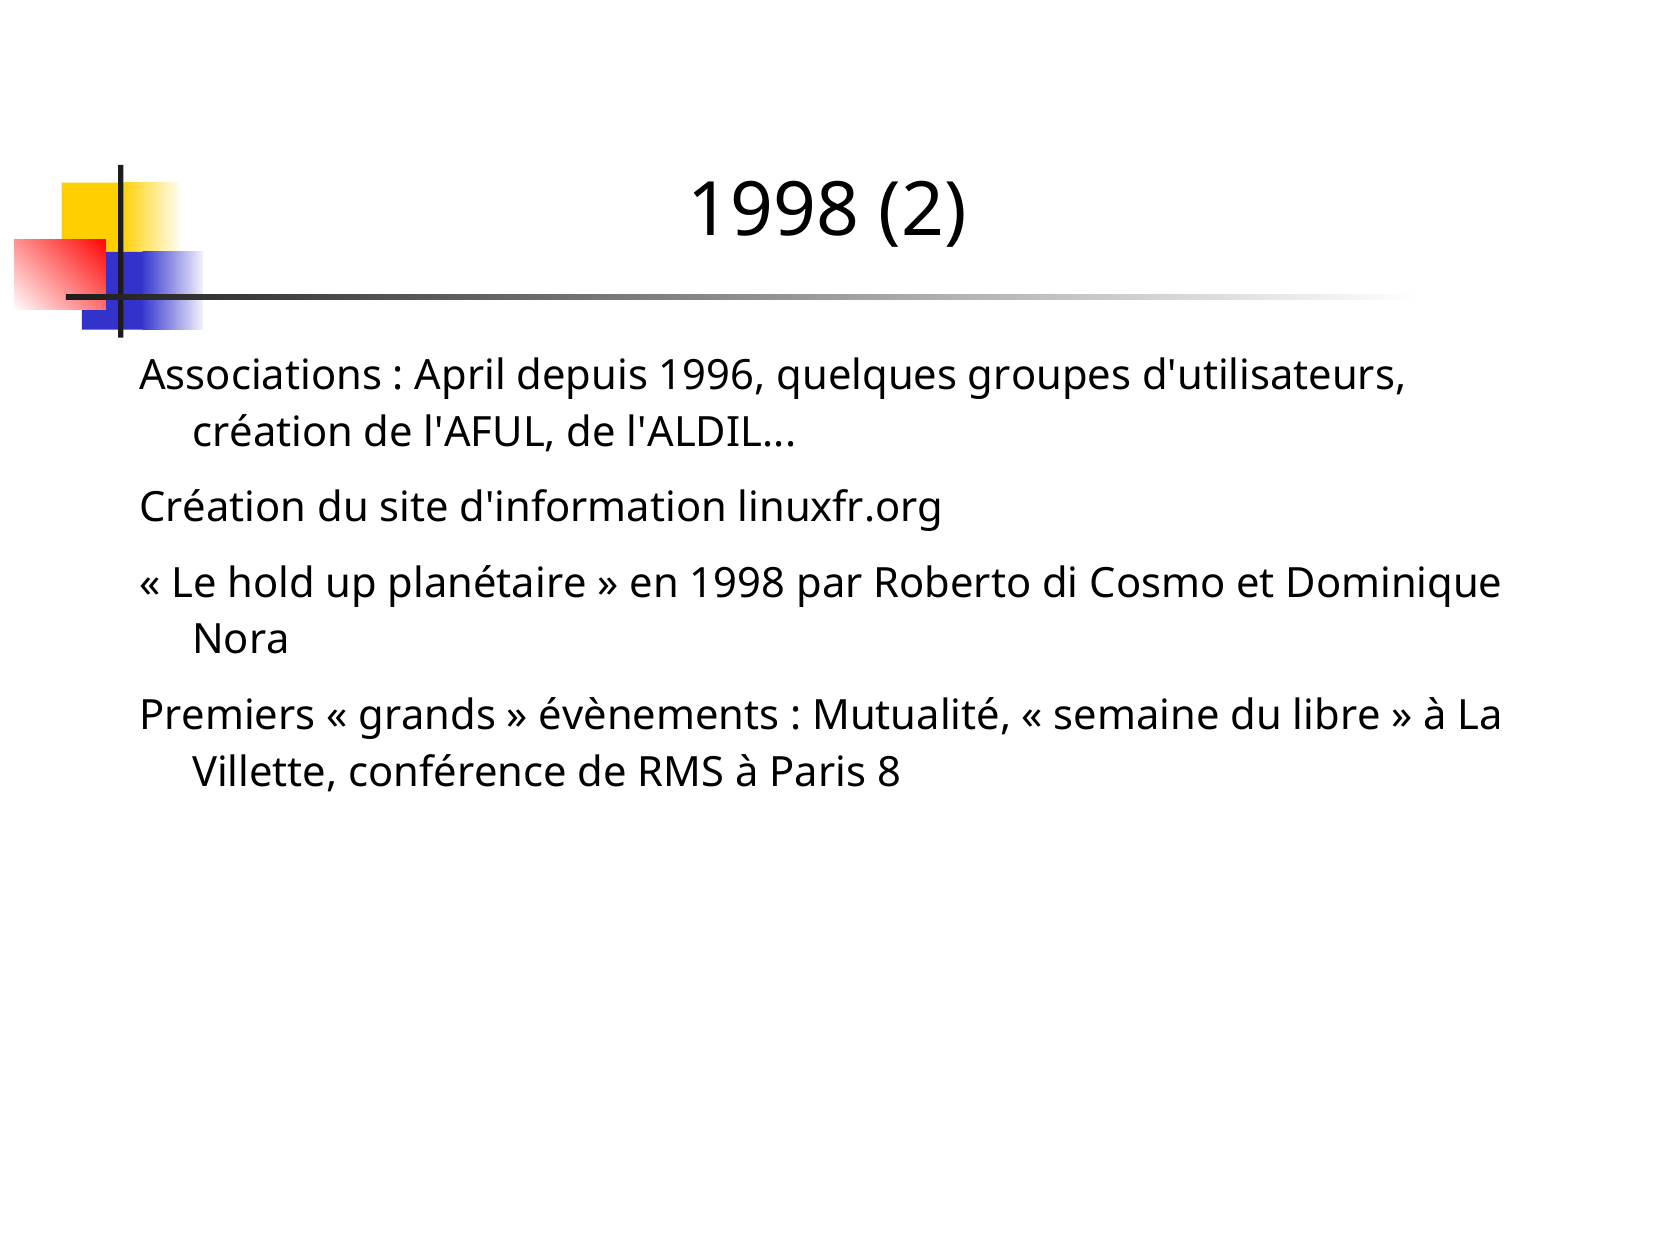

# 1998 (2)
Associations : April depuis 1996, quelques groupes d'utilisateurs, création de l'AFUL, de l'ALDIL...
Création du site d'information linuxfr.org
« Le hold up planétaire » en 1998 par Roberto di Cosmo et Dominique Nora
Premiers « grands » évènements : Mutualité, « semaine du libre » à La Villette, conférence de RMS à Paris 8